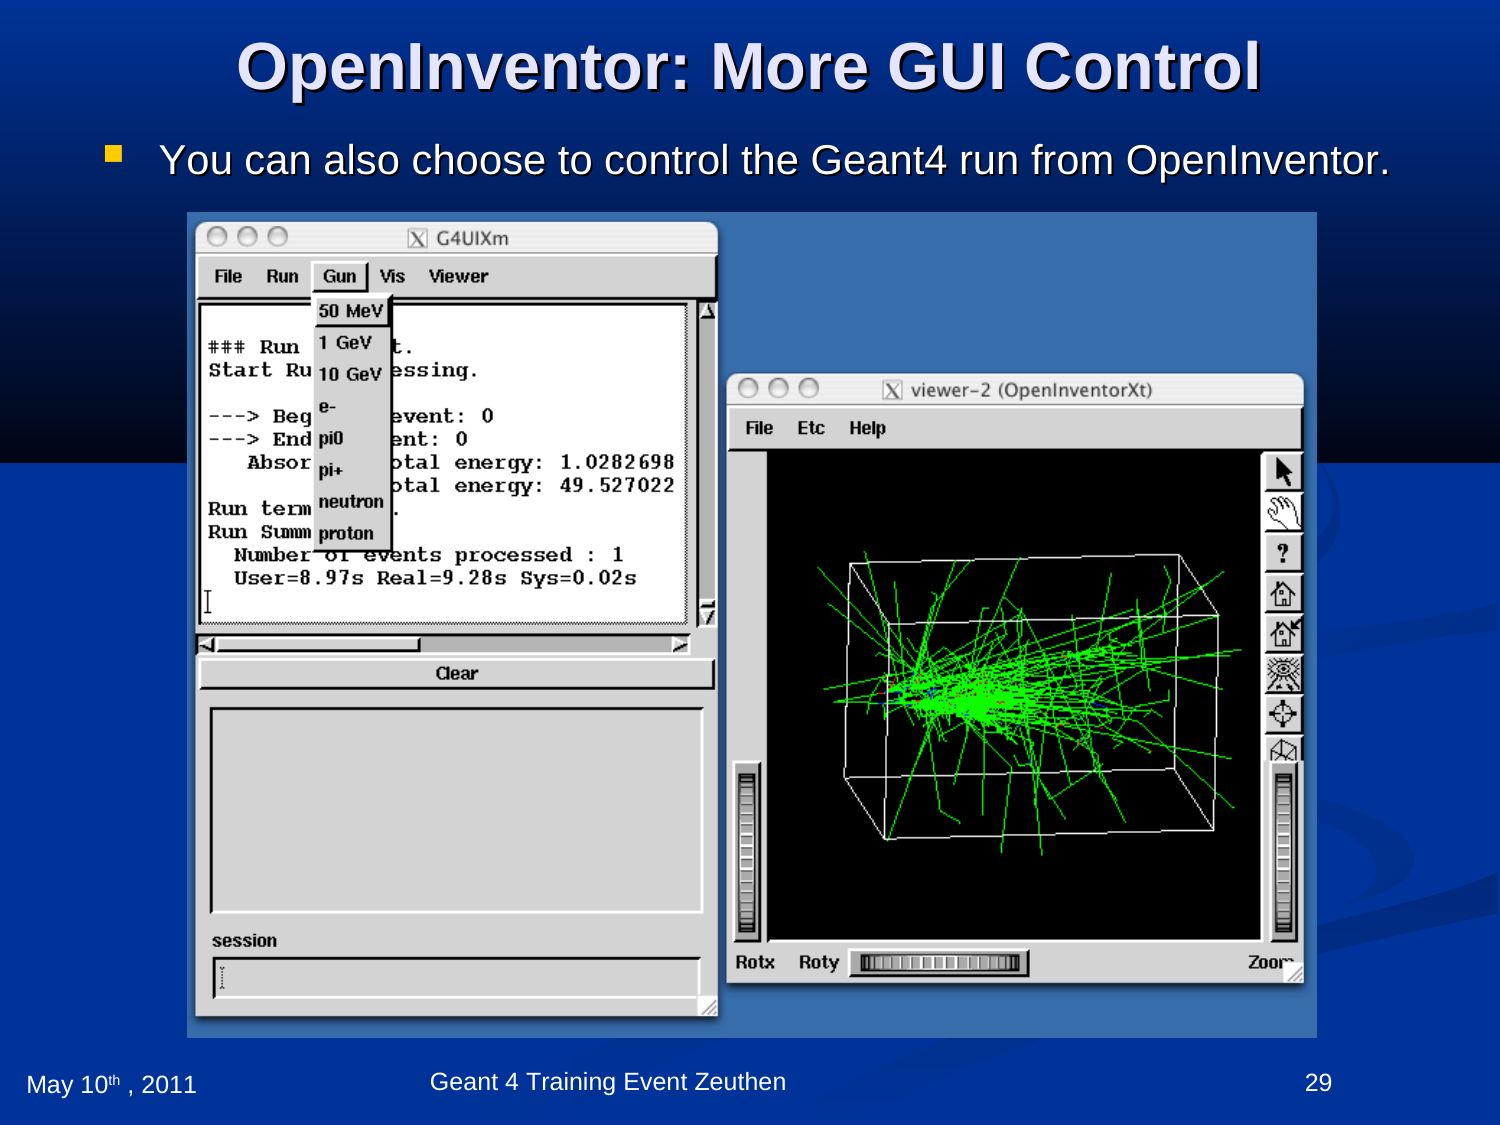

# OpenInventor: More GUI Control
You can also choose to control the Geant4 run from OpenInventor.
Introduction to Geant4 Visualization J. Perl
10 January 2011
29